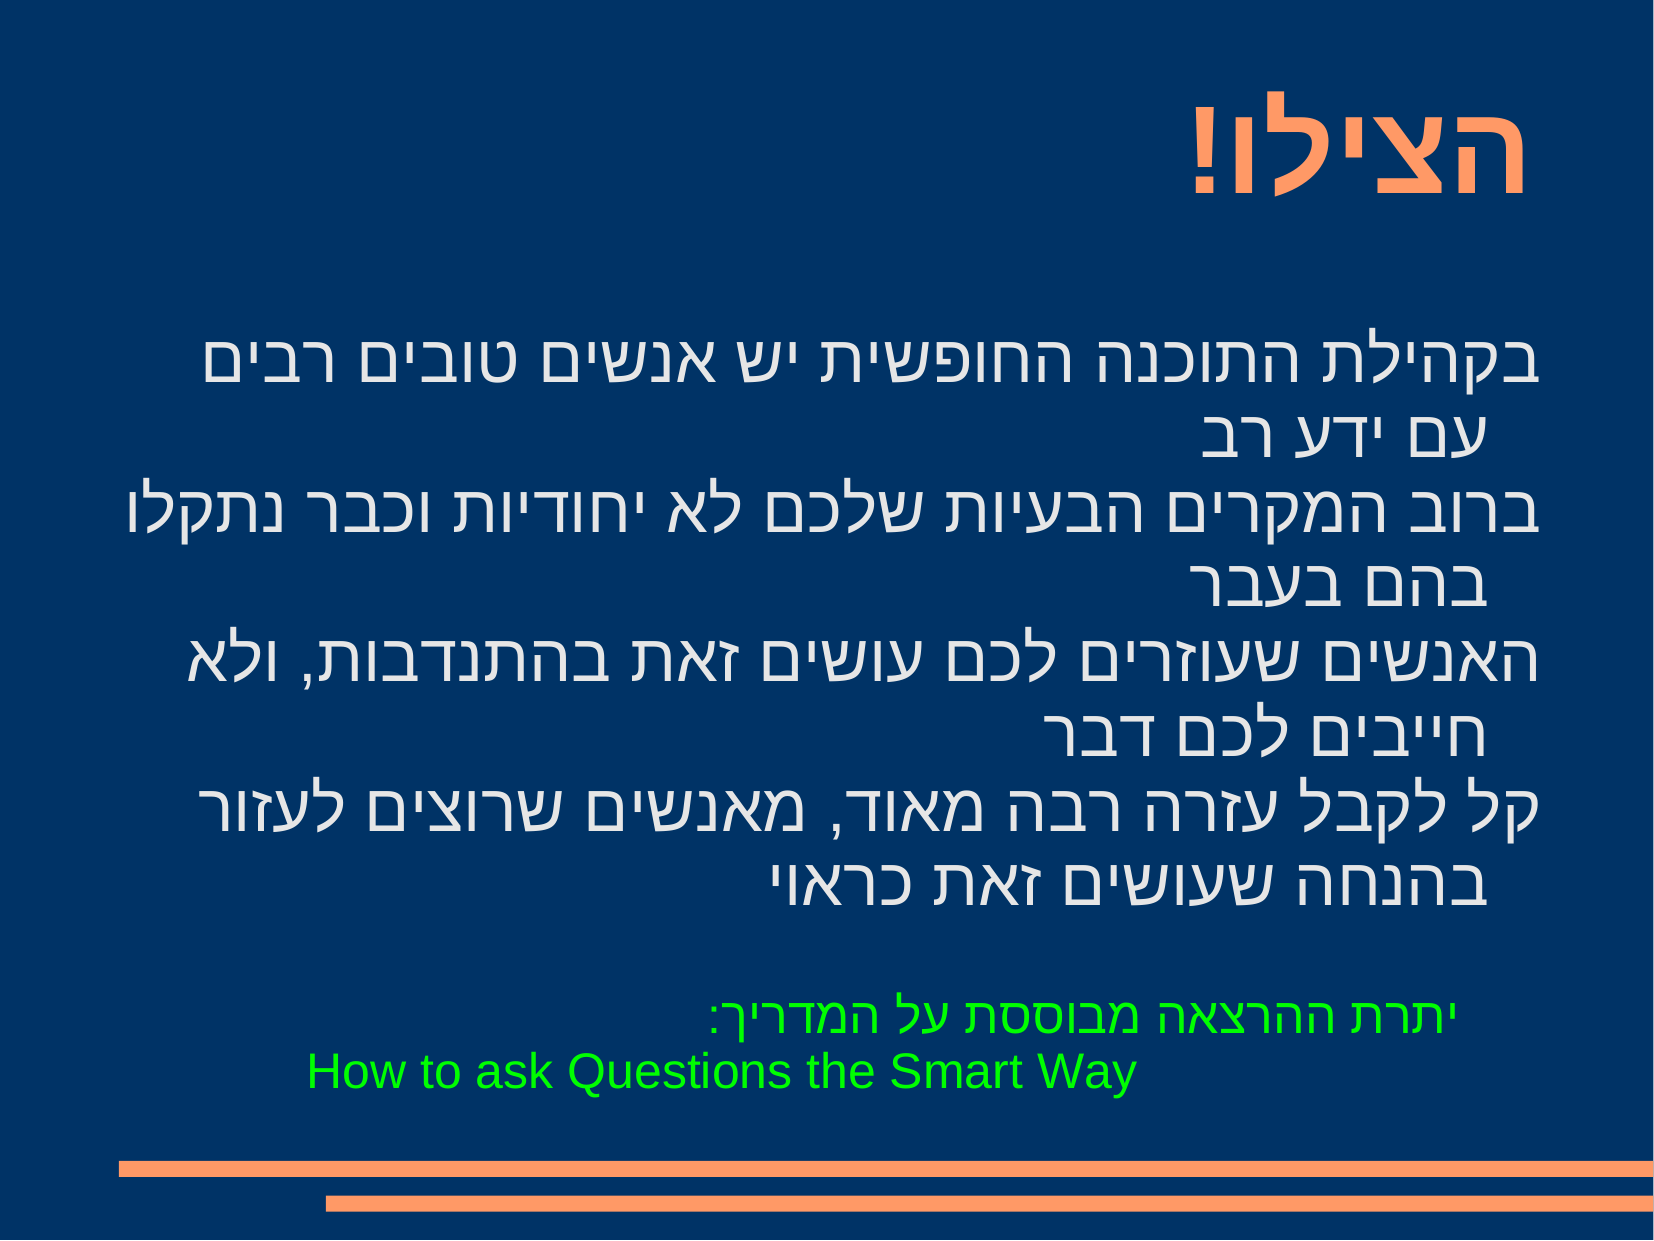

הצילו!
# בקהילת התוכנה החופשית יש אנשים טובים רבים עם ידע רב
ברוב המקרים הבעיות שלכם לא יחודיות וכבר נתקלו בהם בעבר
האנשים שעוזרים לכם עושים זאת בהתנדבות, ולא חייבים לכם דבר
קל לקבל עזרה רבה מאוד, מאנשים שרוצים לעזור בהנחה שעושים זאת כראוי
יתרת ההרצאה מבוססת על המדריך:
 How to ask Questions the Smart Way